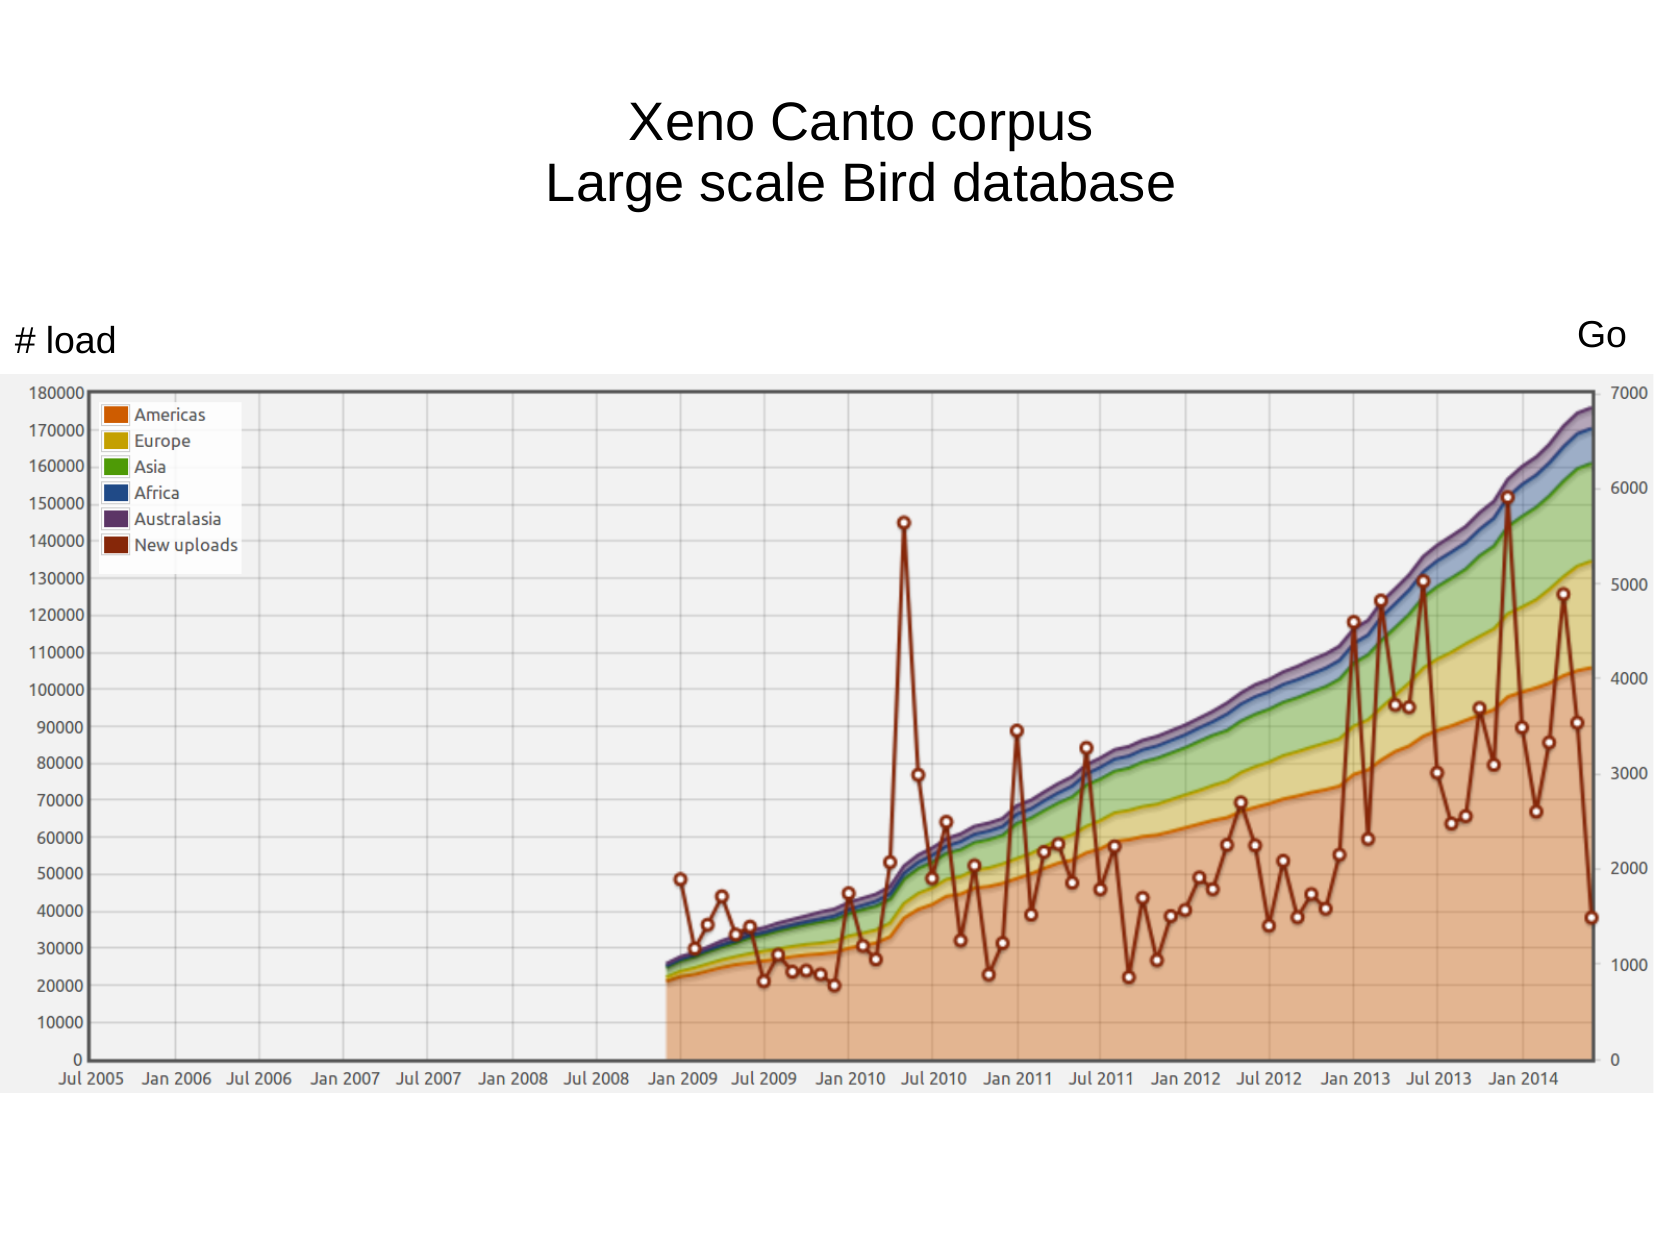

# Xeno Canto corpus Large scale Bird database
Go
# load